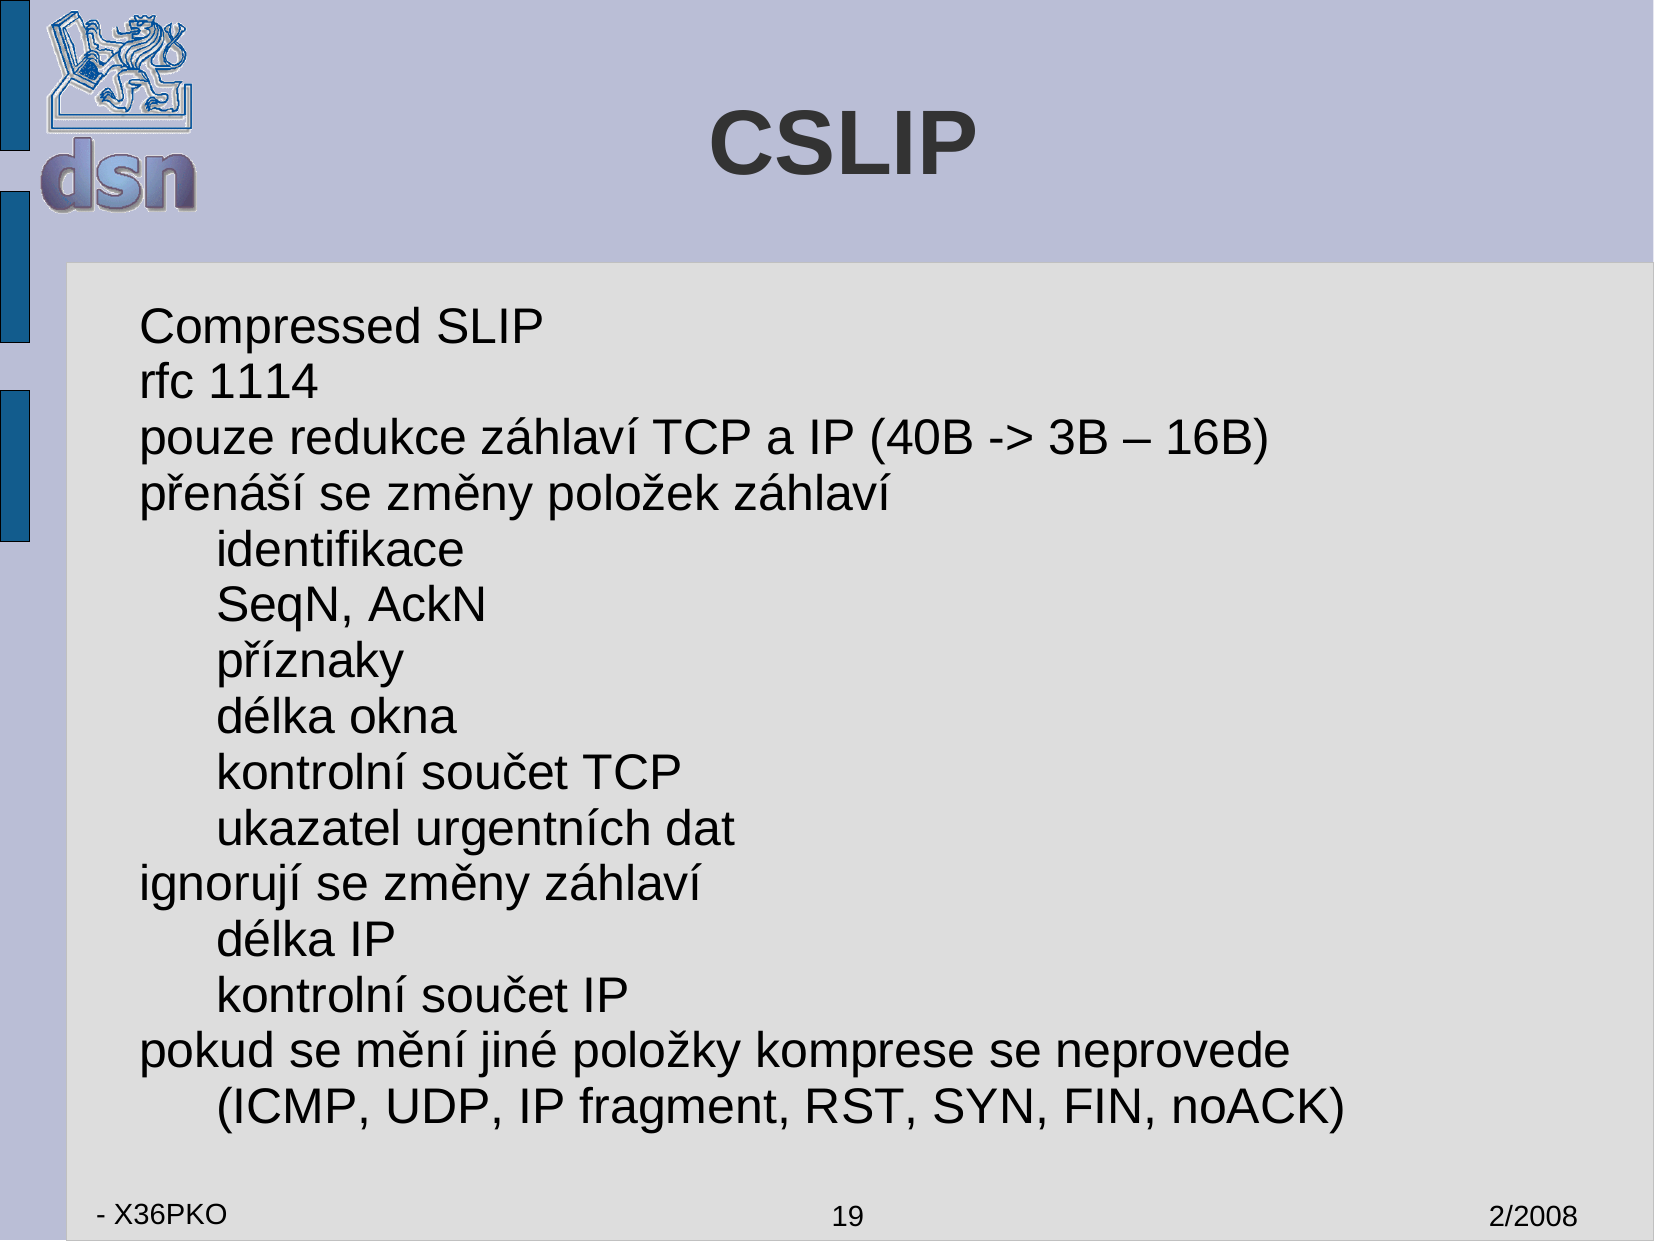

# CSLIP
Compressed SLIP
rfc 1114
pouze redukce záhlaví TCP a IP (40B -> 3B – 16B)
přenáší se změny položek záhlaví
identifikace
SeqN, AckN
příznaky
délka okna
kontrolní součet TCP
ukazatel urgentních dat
ignorují se změny záhlaví
délka IP
kontrolní součet IP
pokud se mění jiné položky komprese se neprovede
(ICMP, UDP, IP fragment, RST, SYN, FIN, noACK)